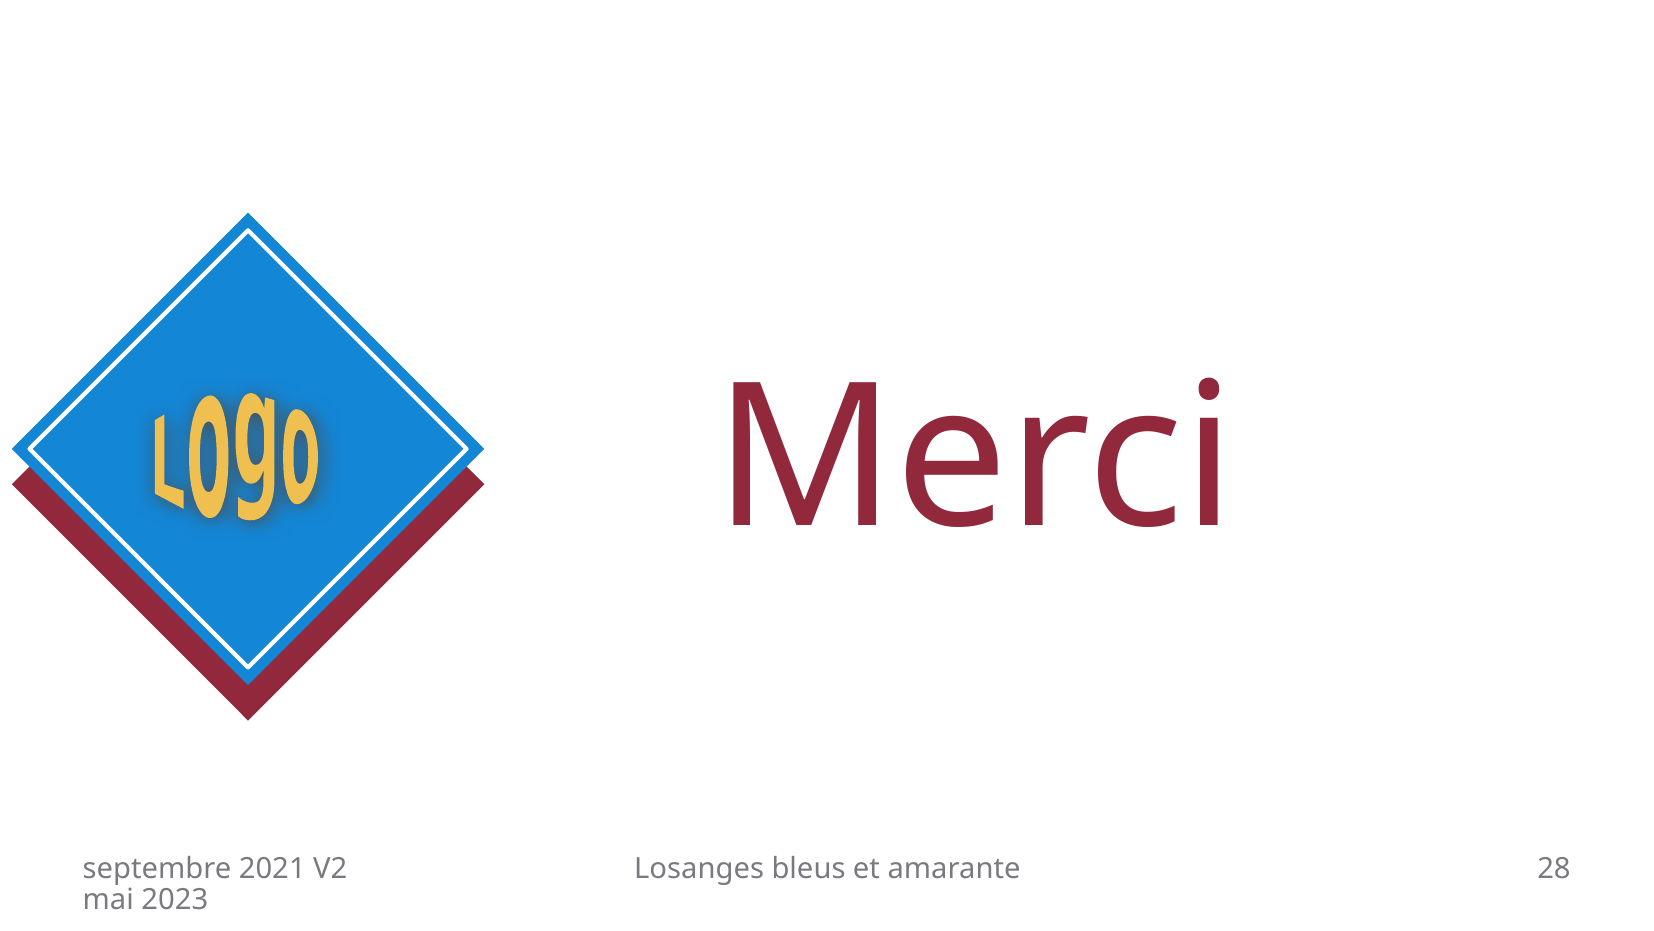

Merci
septembre 2021 V2 mai 2023
Losanges bleus et amarante
28